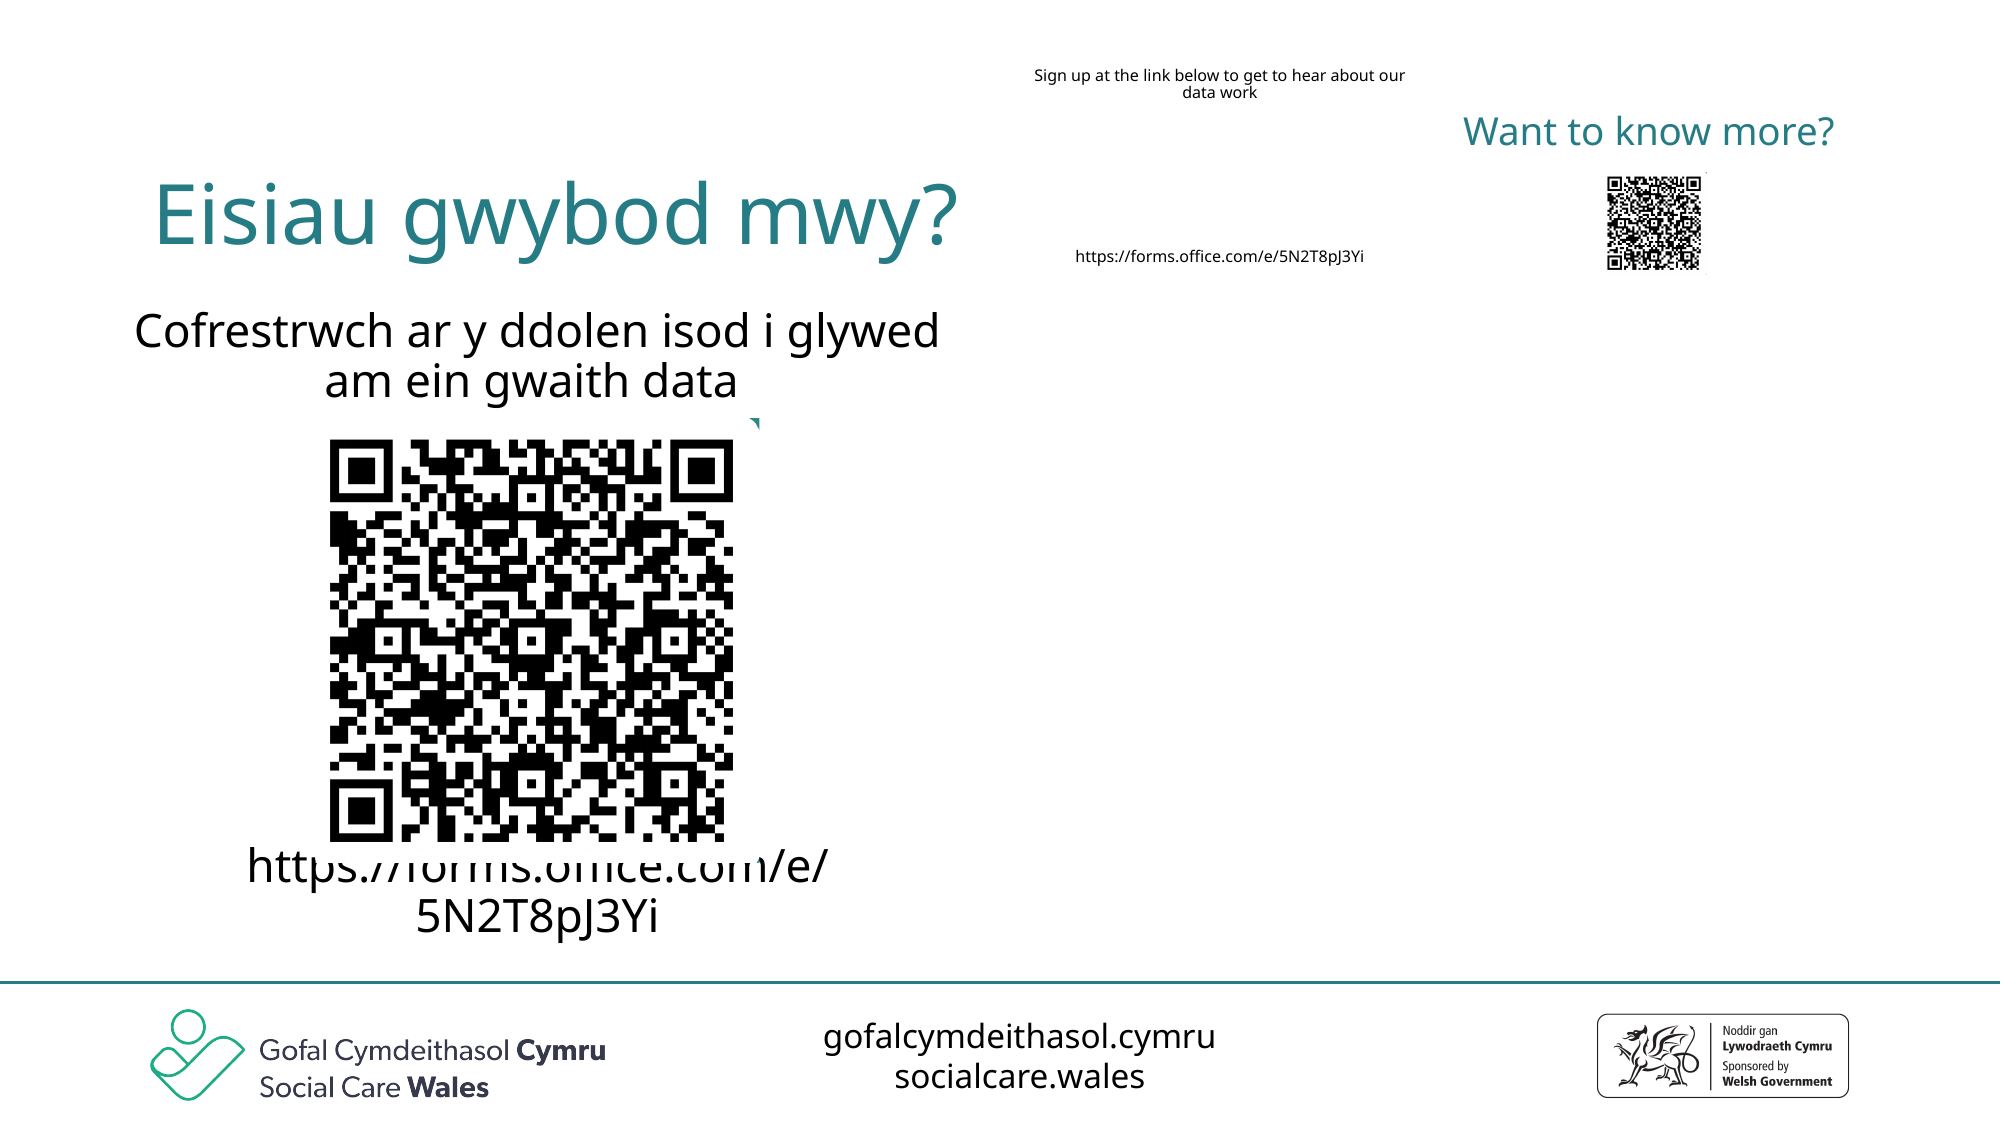

Eisiau gwybod mwy?
# Sign up at the link below to get to hear about our data work
https://forms.office.com/e/5N2T8pJ3Yi
Want to know more?
Cofrestrwch ar y ddolen isod i glywed am ein gwaith data
https://forms.office.com/e/5N2T8pJ3Yi